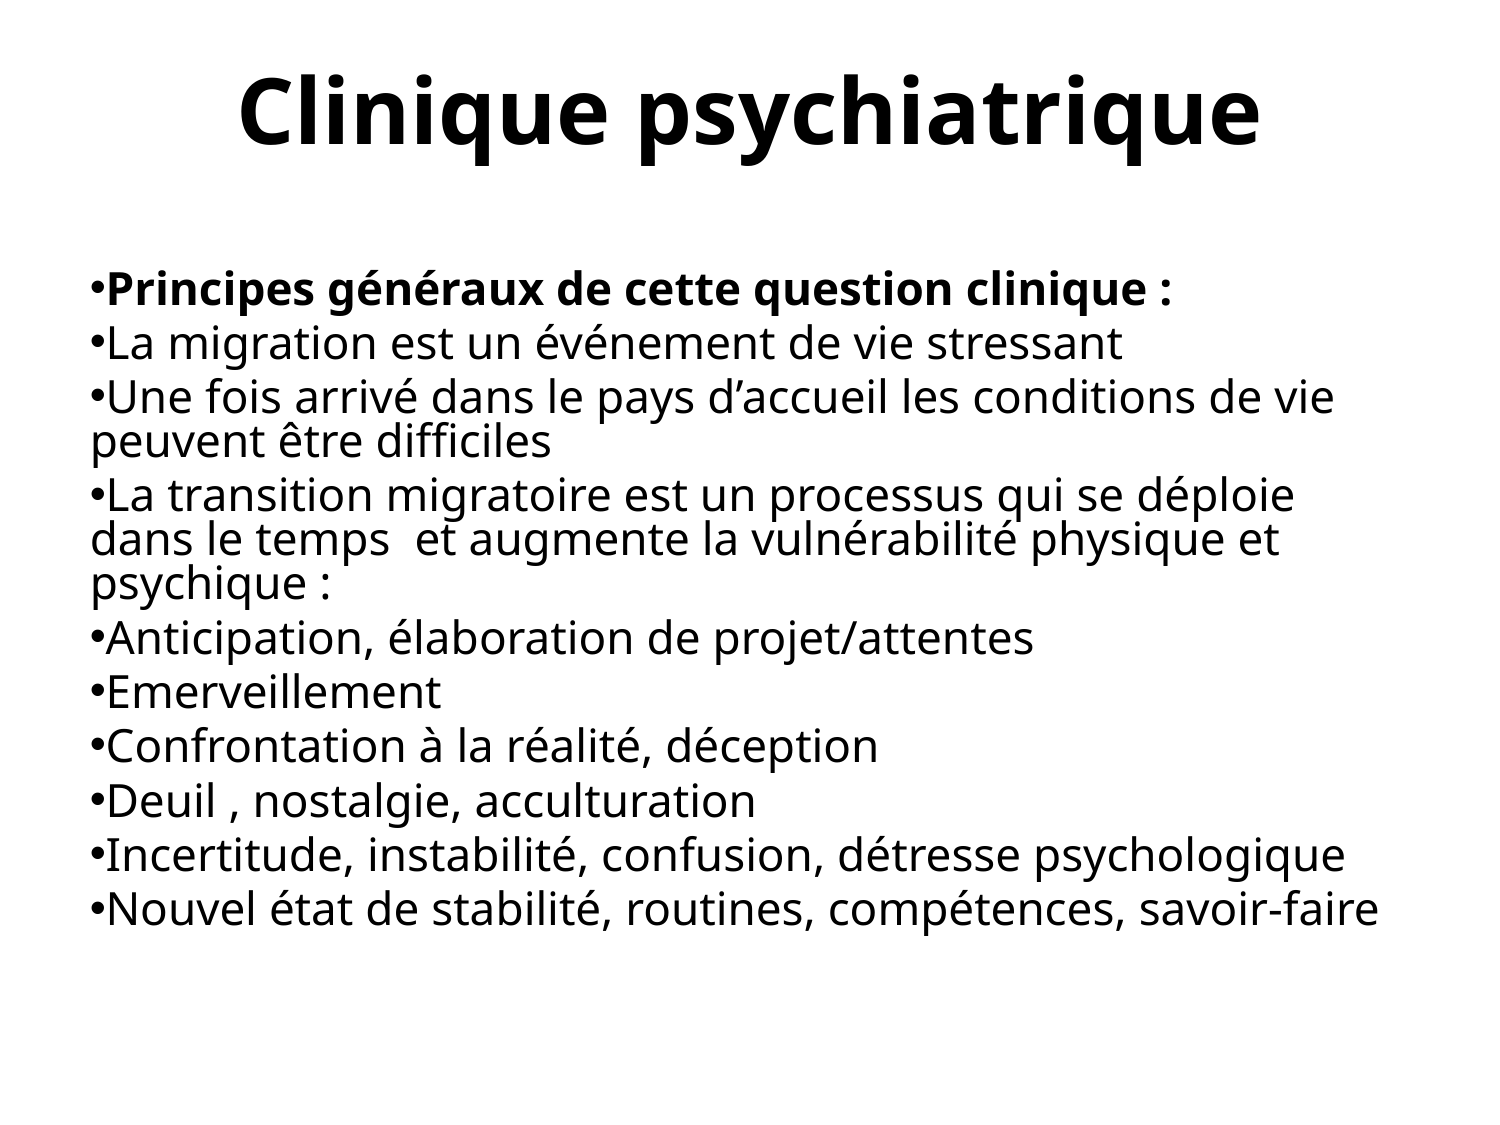

# Clinique psychiatrique
Principes généraux de cette question clinique :
La migration est un événement de vie stressant
Une fois arrivé dans le pays d’accueil les conditions de vie peuvent être difficiles
La transition migratoire est un processus qui se déploie dans le temps et augmente la vulnérabilité physique et psychique :
Anticipation, élaboration de projet/attentes
Emerveillement
Confrontation à la réalité, déception
Deuil , nostalgie, acculturation
Incertitude, instabilité, confusion, détresse psychologique
Nouvel état de stabilité, routines, compétences, savoir-faire